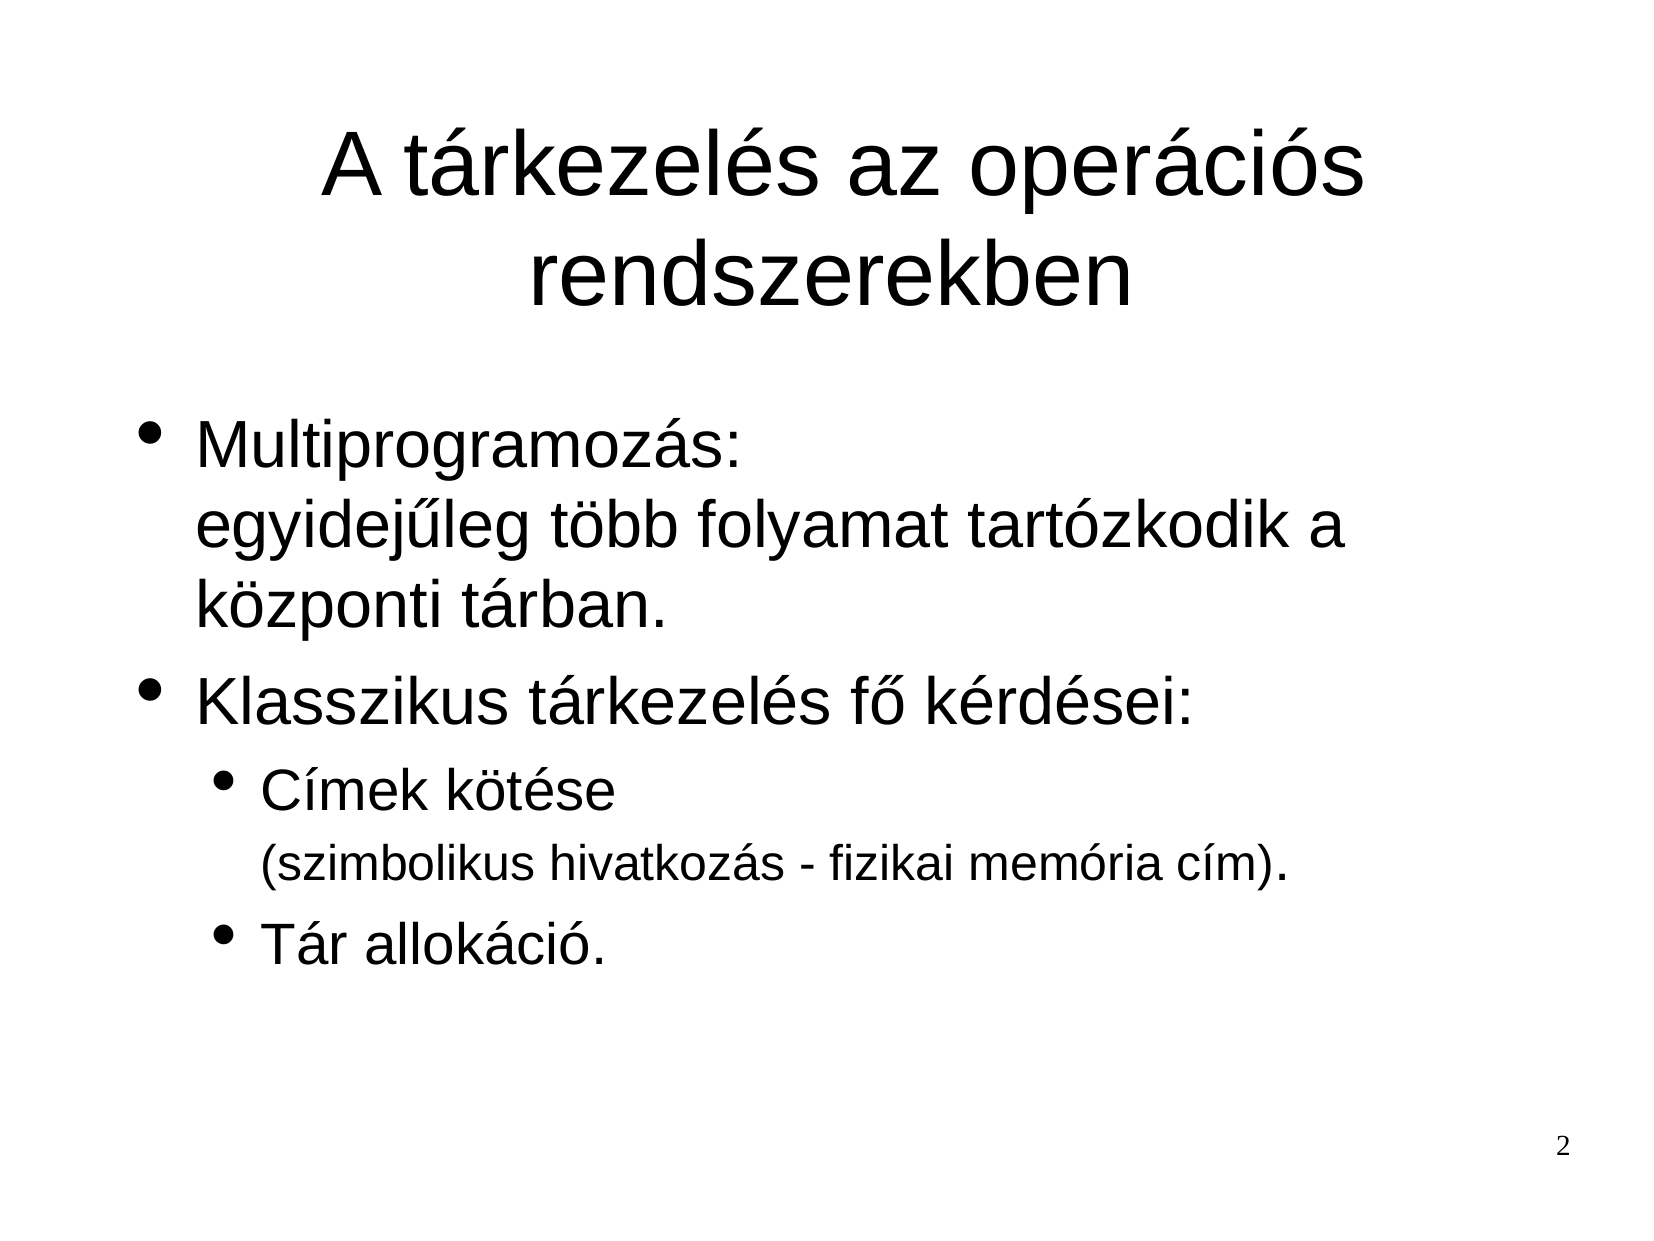

# A tárkezelés az operációs rendszerekben
Multiprogramozás:
egyidejűleg több folyamat tartózkodik a központi tárban.
Klasszikus tárkezelés fő kérdései:
Címek kötése
(szimbolikus hivatkozás - fizikai memória cím).
Tár allokáció.
2